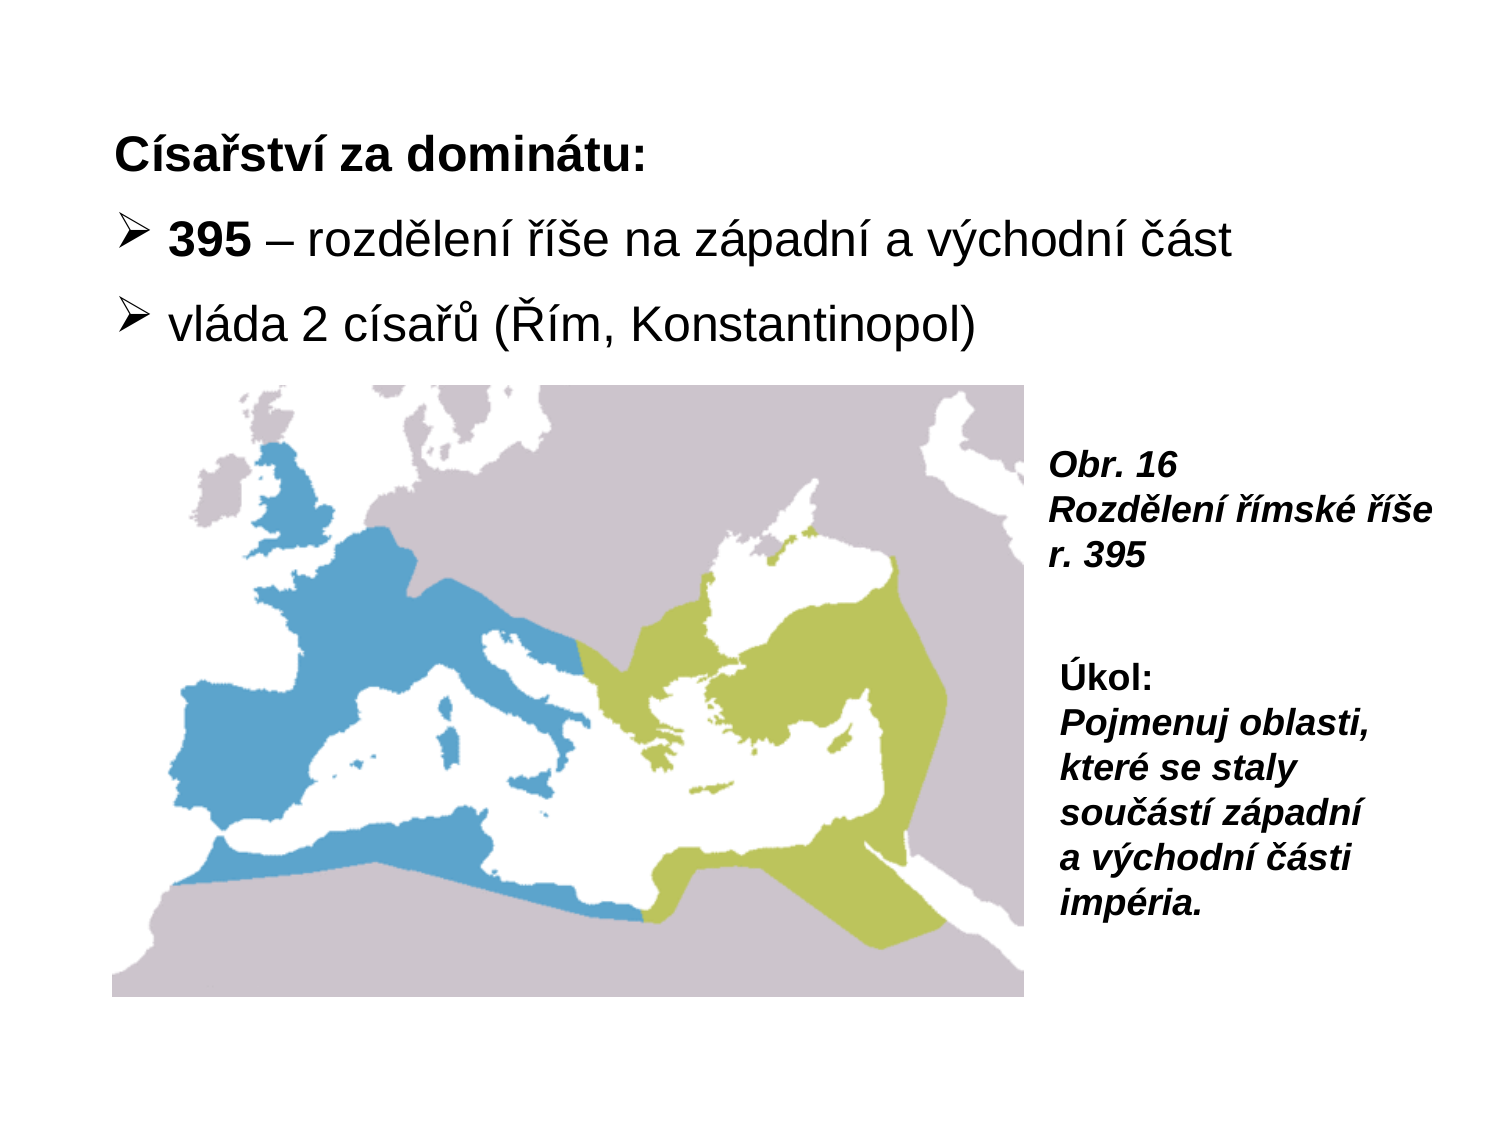

Císařství za dominátu:
 395 ‒ rozdělení říše na západní a východní část
 vláda 2 císařů (Řím, Konstantinopol)
Obr. 16
Rozdělení římské říše
r. 395
Úkol:
Pojmenuj oblasti, které se staly součástí západní
a východní části impéria.